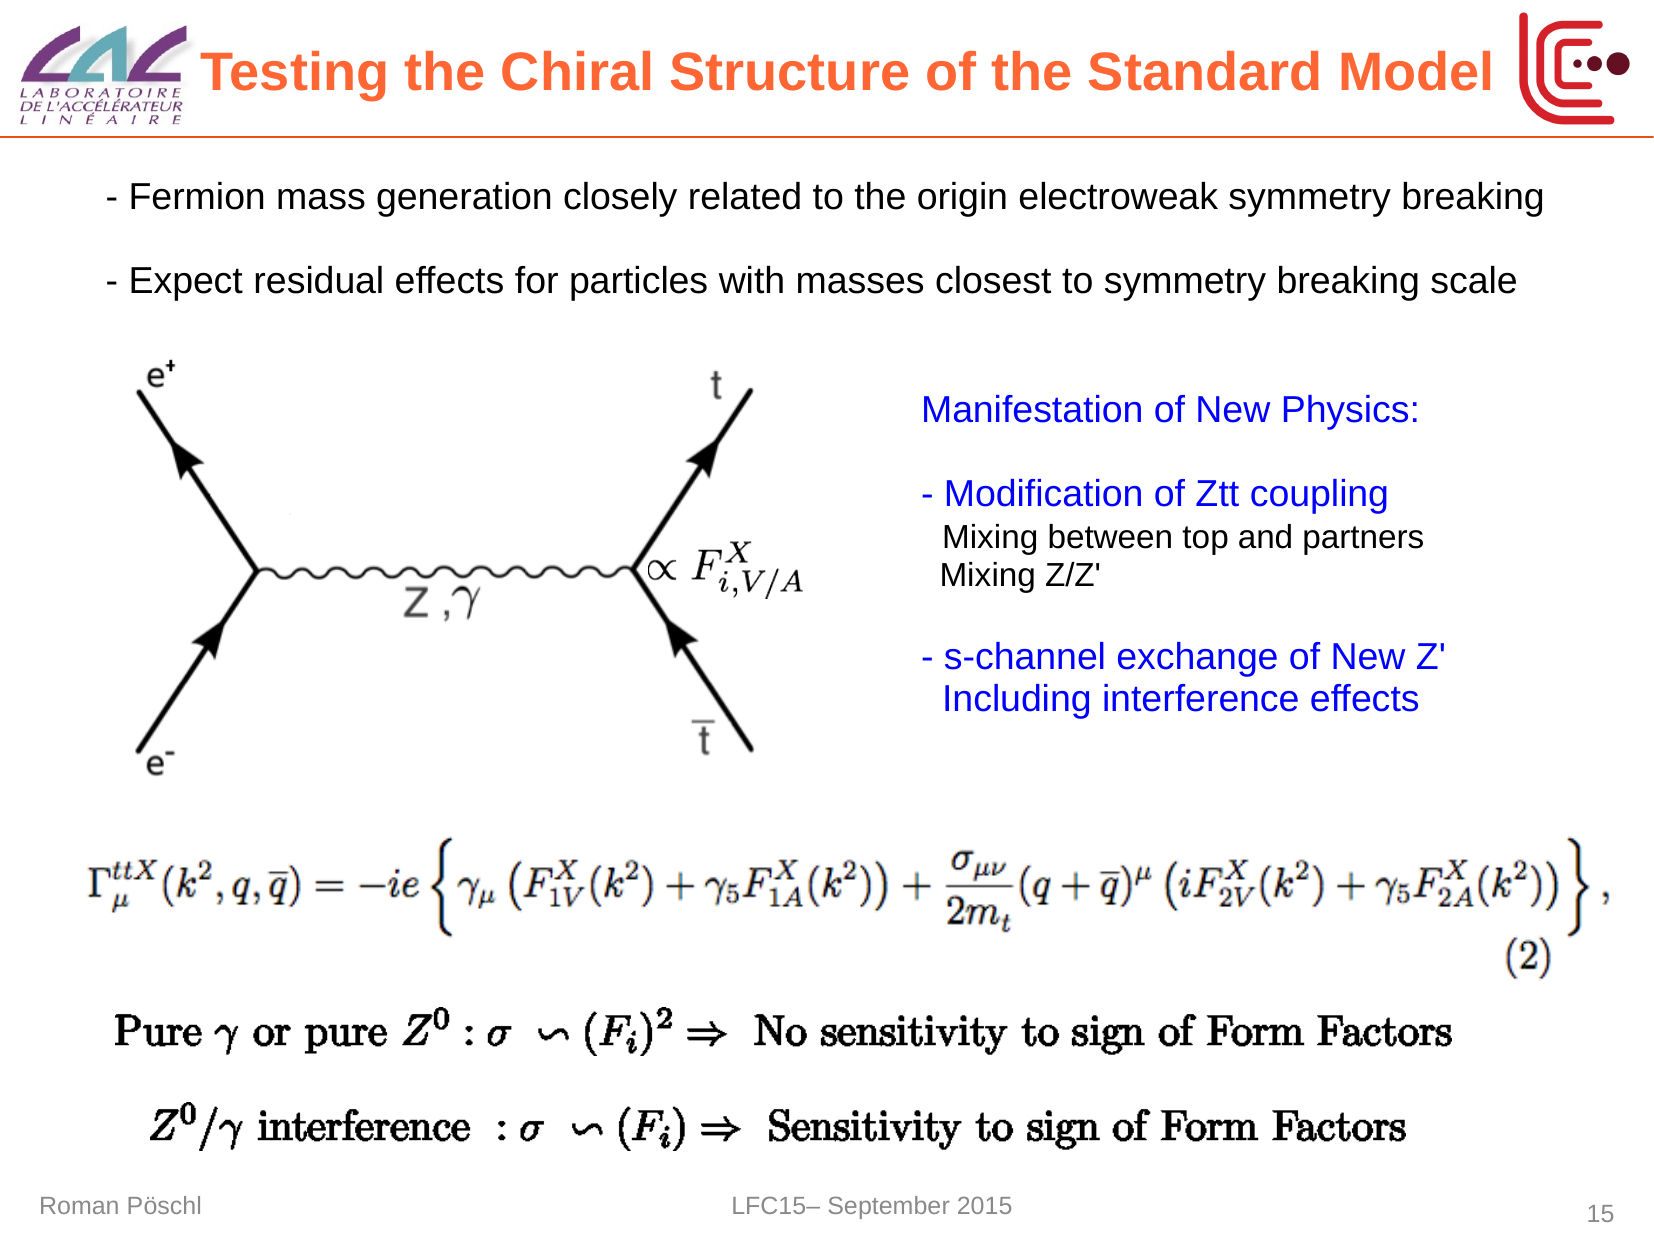

# Testing the Chiral Structure of the Standard Model
- Fermion mass generation closely related to the origin electroweak symmetry breaking
- Expect residual effects for particles with masses closest to symmetry breaking scale
Manifestation of New Physics:
- Modification of Ztt coupling
 Mixing between top and partners
 Mixing Z/Z'
- s-channel exchange of New Z'
 Including interference effects